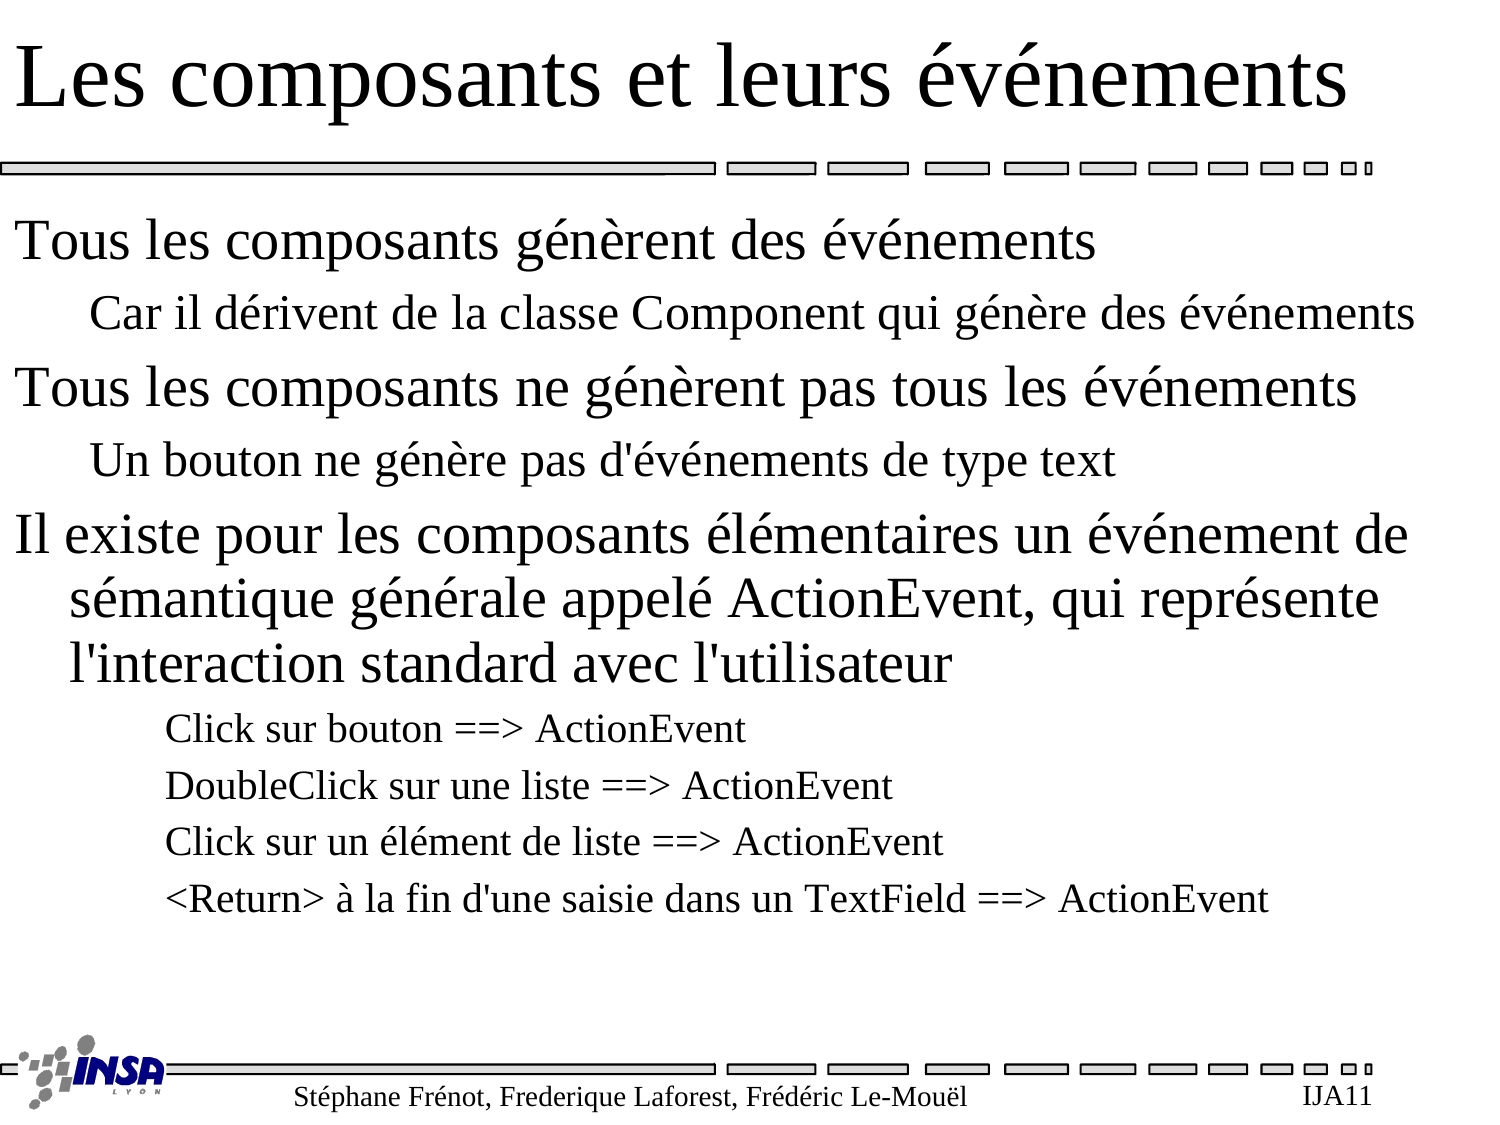

# Les composants et leurs événements
Tous les composants génèrent des événements
Car il dérivent de la classe Component qui génère des événements
Tous les composants ne génèrent pas tous les événements
Un bouton ne génère pas d'événements de type text
Il existe pour les composants élémentaires un événement de sémantique générale appelé ActionEvent, qui représente l'interaction standard avec l'utilisateur
Click sur bouton ==> ActionEvent
DoubleClick sur une liste ==> ActionEvent
Click sur un élément de liste ==> ActionEvent
<Return> à la fin d'une saisie dans un TextField ==> ActionEvent